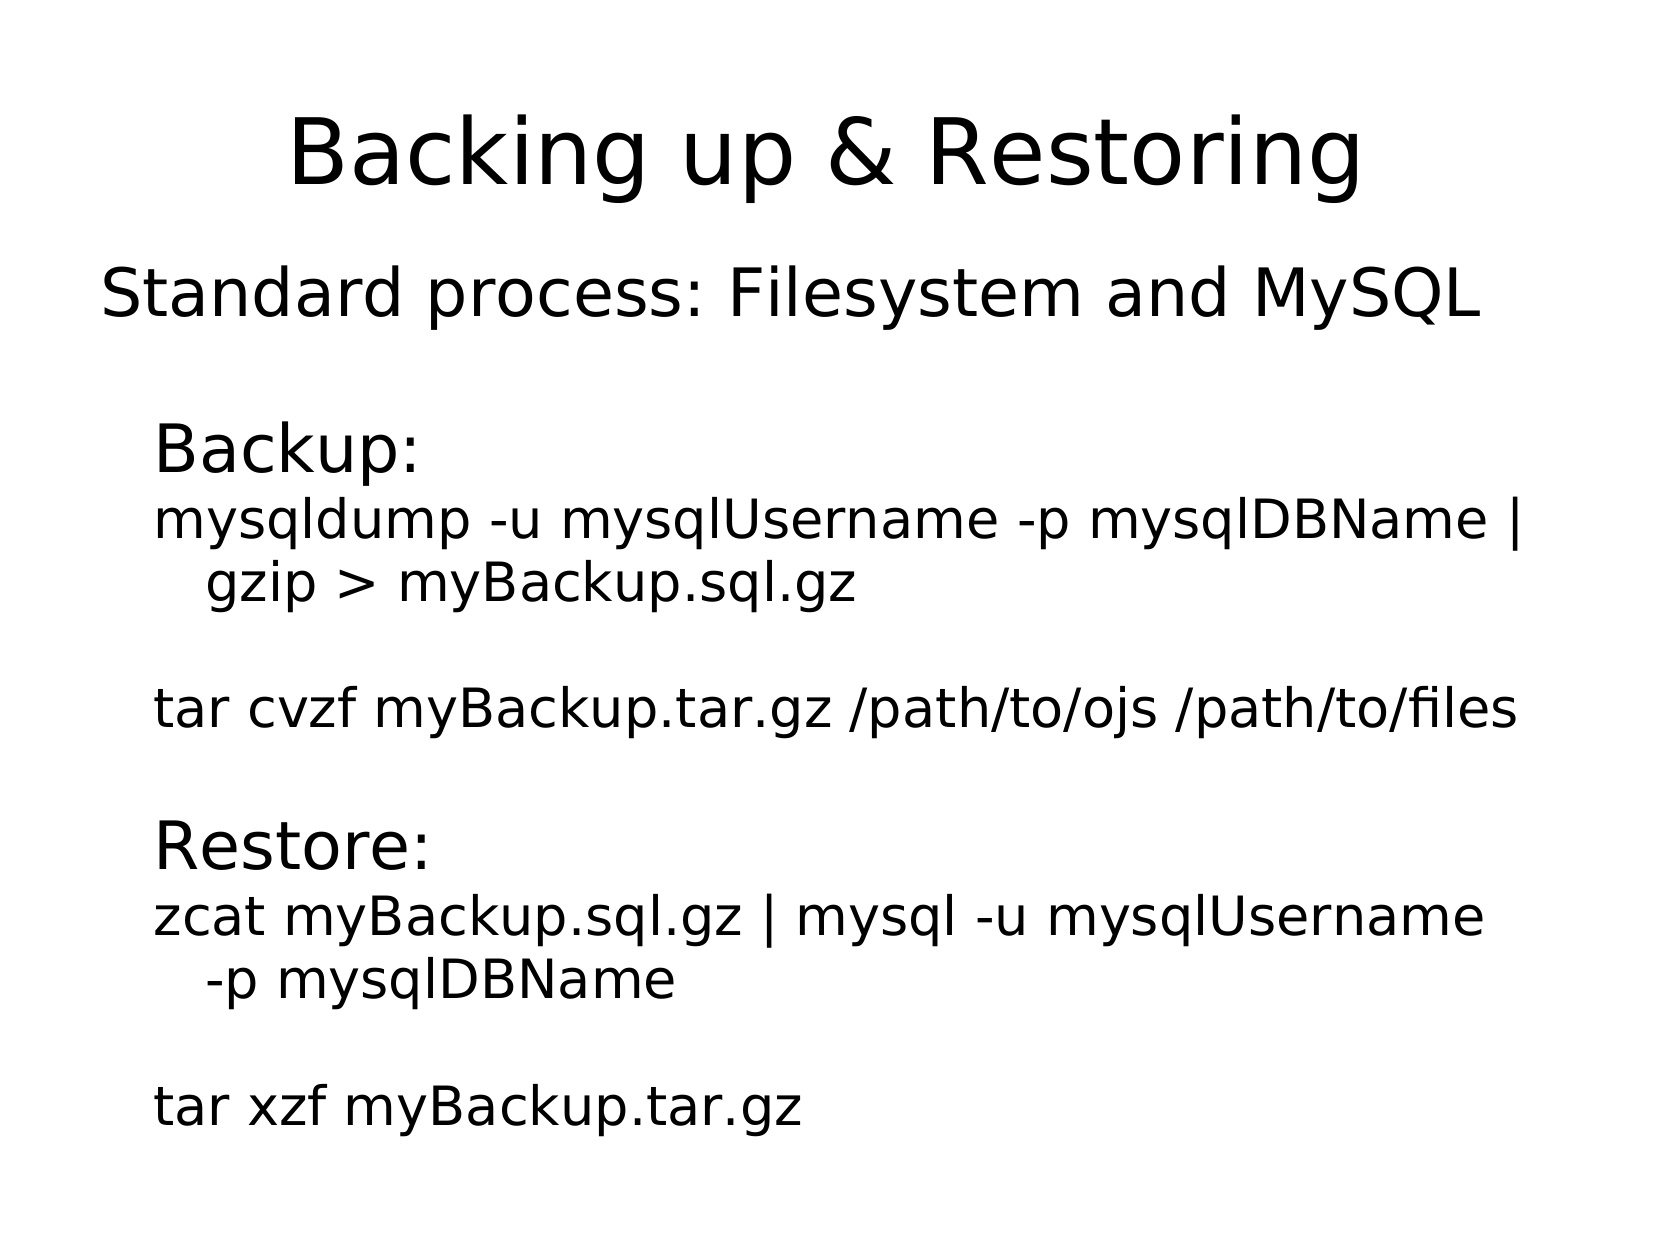

# Backing up & Restoring
Standard process: Filesystem and MySQL
Backup:
mysqldump -u mysqlUsername -p mysqlDBName |
 gzip > myBackup.sql.gz
tar cvzf myBackup.tar.gz /path/to/ojs /path/to/files
Restore:
zcat myBackup.sql.gz | mysql -u mysqlUsername
 -p mysqlDBName
tar xzf myBackup.tar.gz